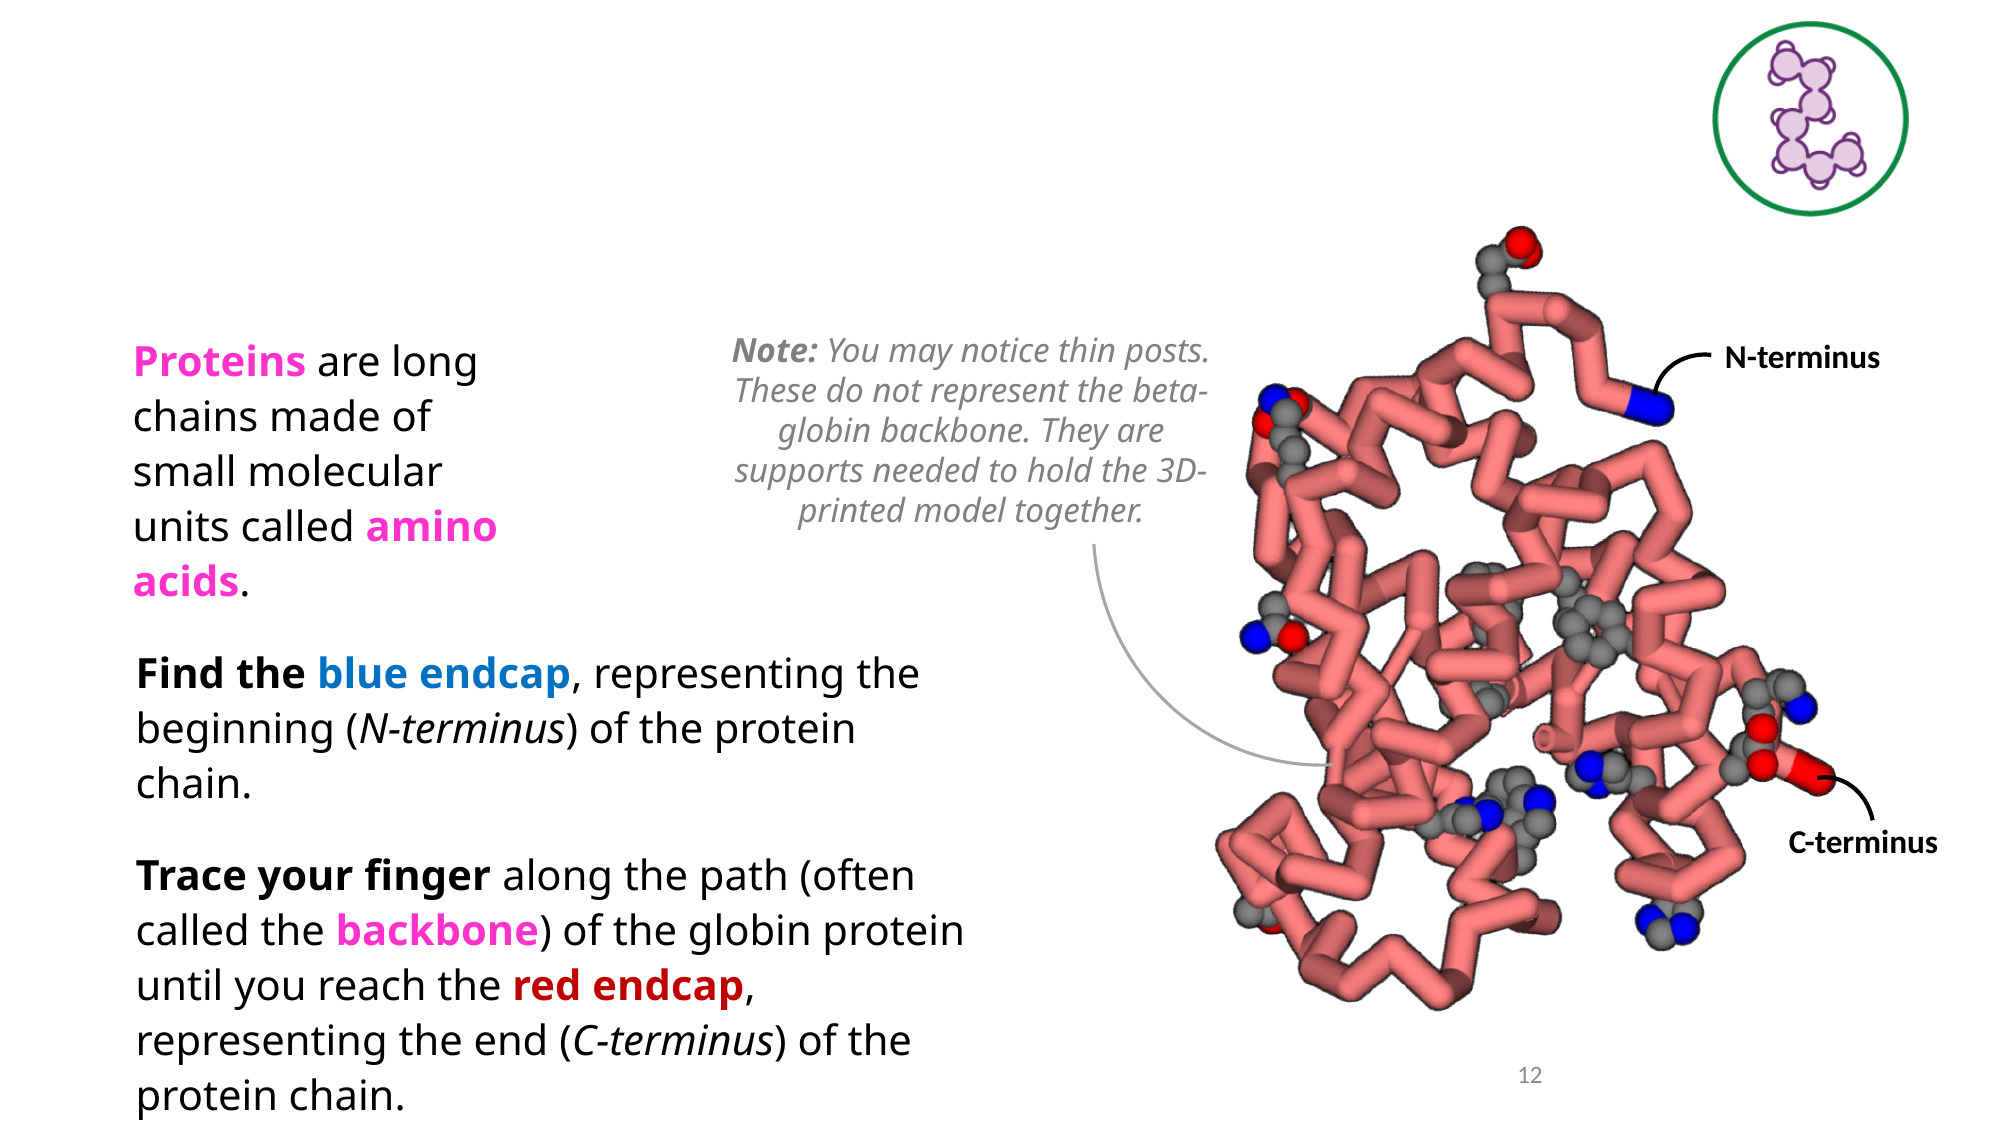

Primary Structure: The Path of the Backbone
Proteins are long chains made of small molecular units called amino acids.
Note: You may notice thin posts. These do not represent the beta-globin backbone. They are supports needed to hold the 3D-printed model together.
N-terminus
Find the blue endcap, representing the beginning (N-terminus) of the protein chain.
Trace your finger along the path (often called the backbone) of the globin protein until you reach the red endcap, representing the end (C-terminus) of the protein chain.
C-terminus
11